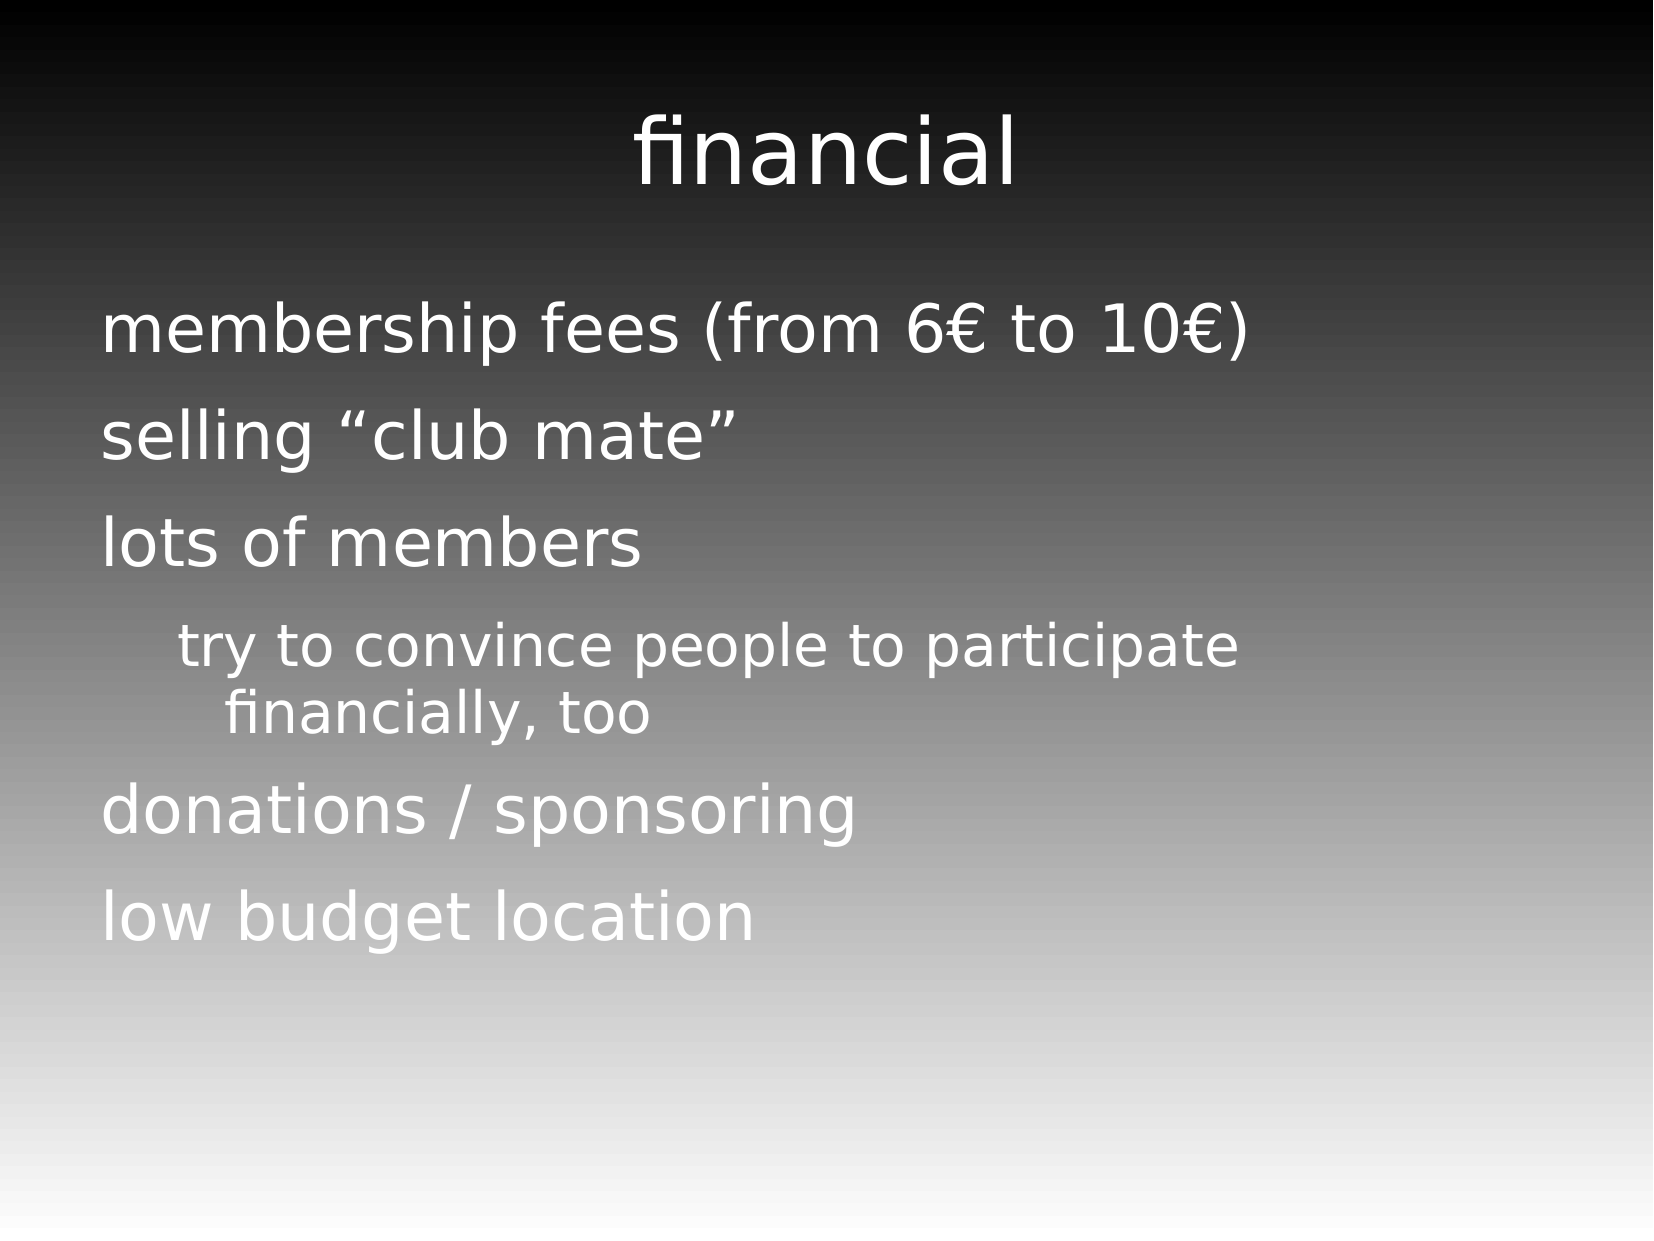

# financial
membership fees (from 6€ to 10€)
selling “club mate”
lots of members
try to convince people to participate financially, too
donations / sponsoring
low budget location